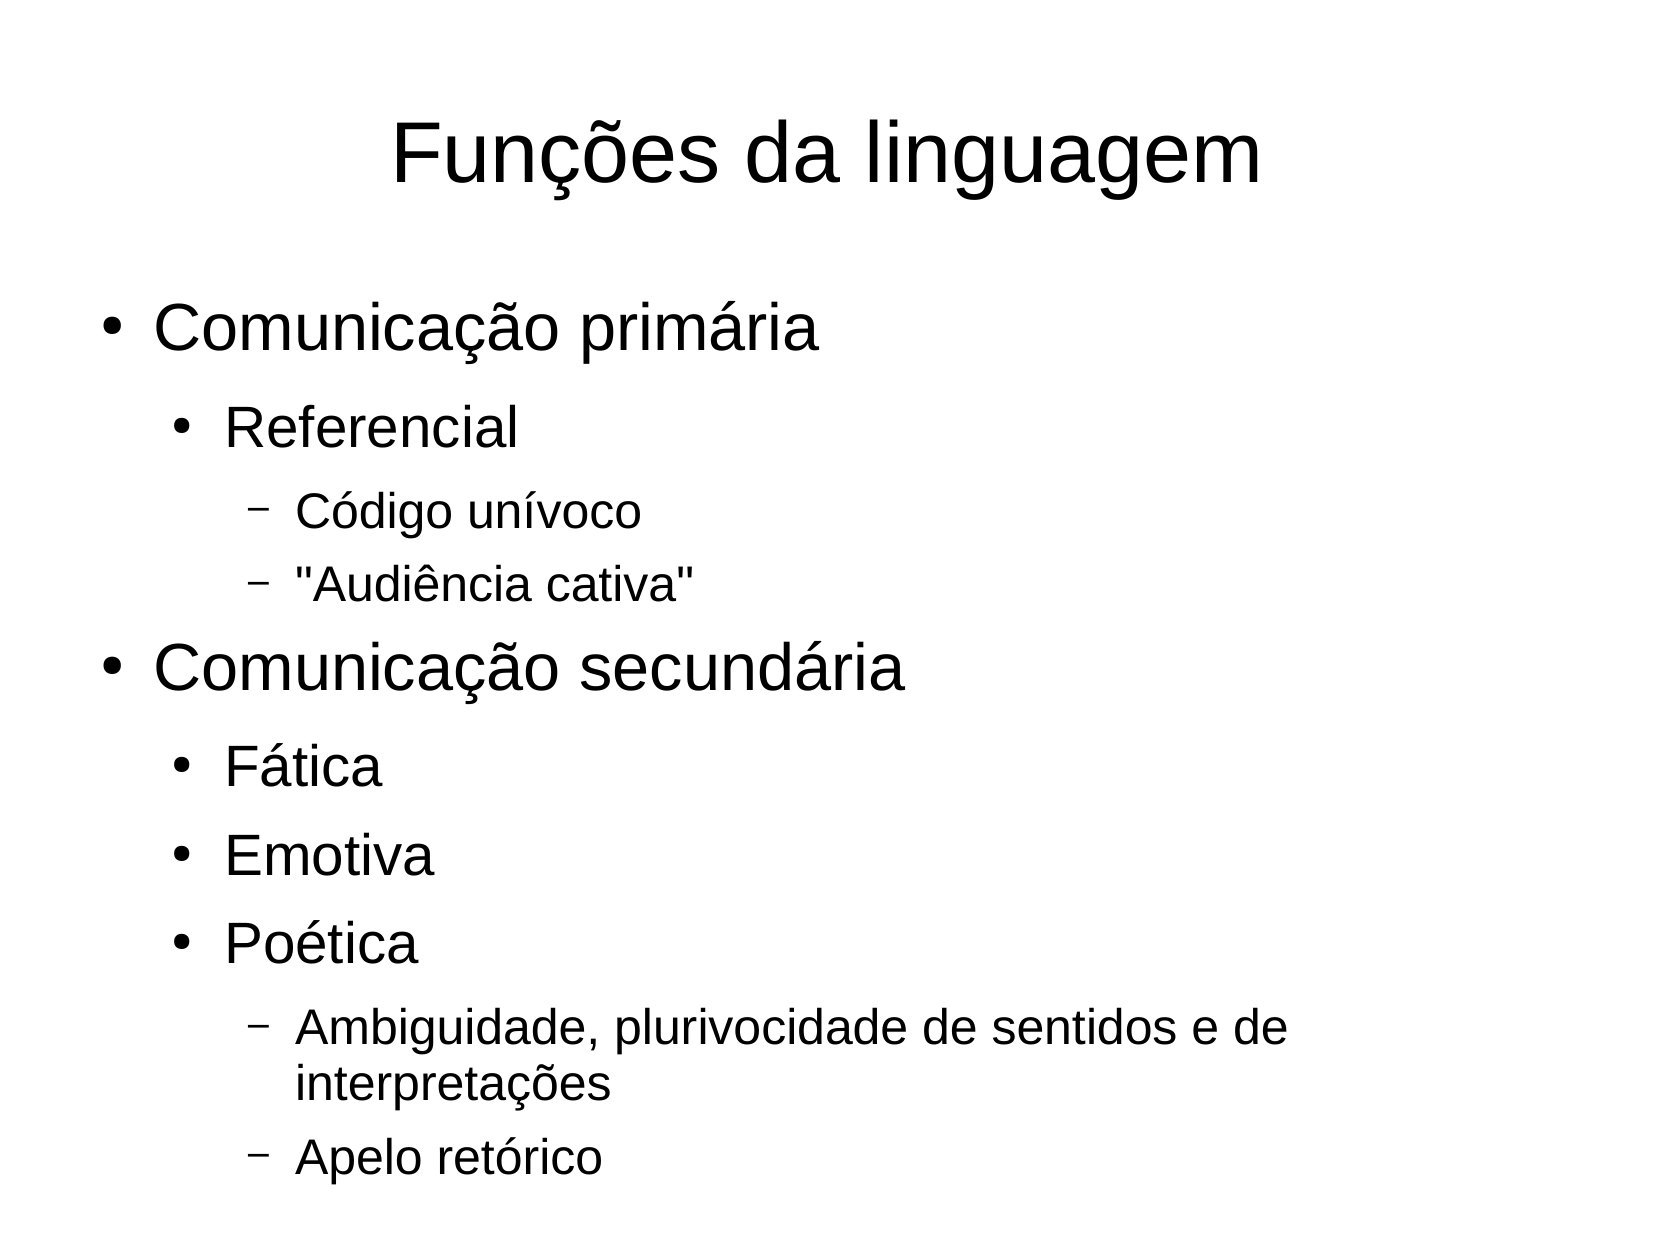

# Funções da linguagem
Comunicação primária
Referencial
Código unívoco
"Audiência cativa"
Comunicação secundária
Fática
Emotiva
Poética
Ambiguidade, plurivocidade de sentidos e de interpretações
Apelo retórico